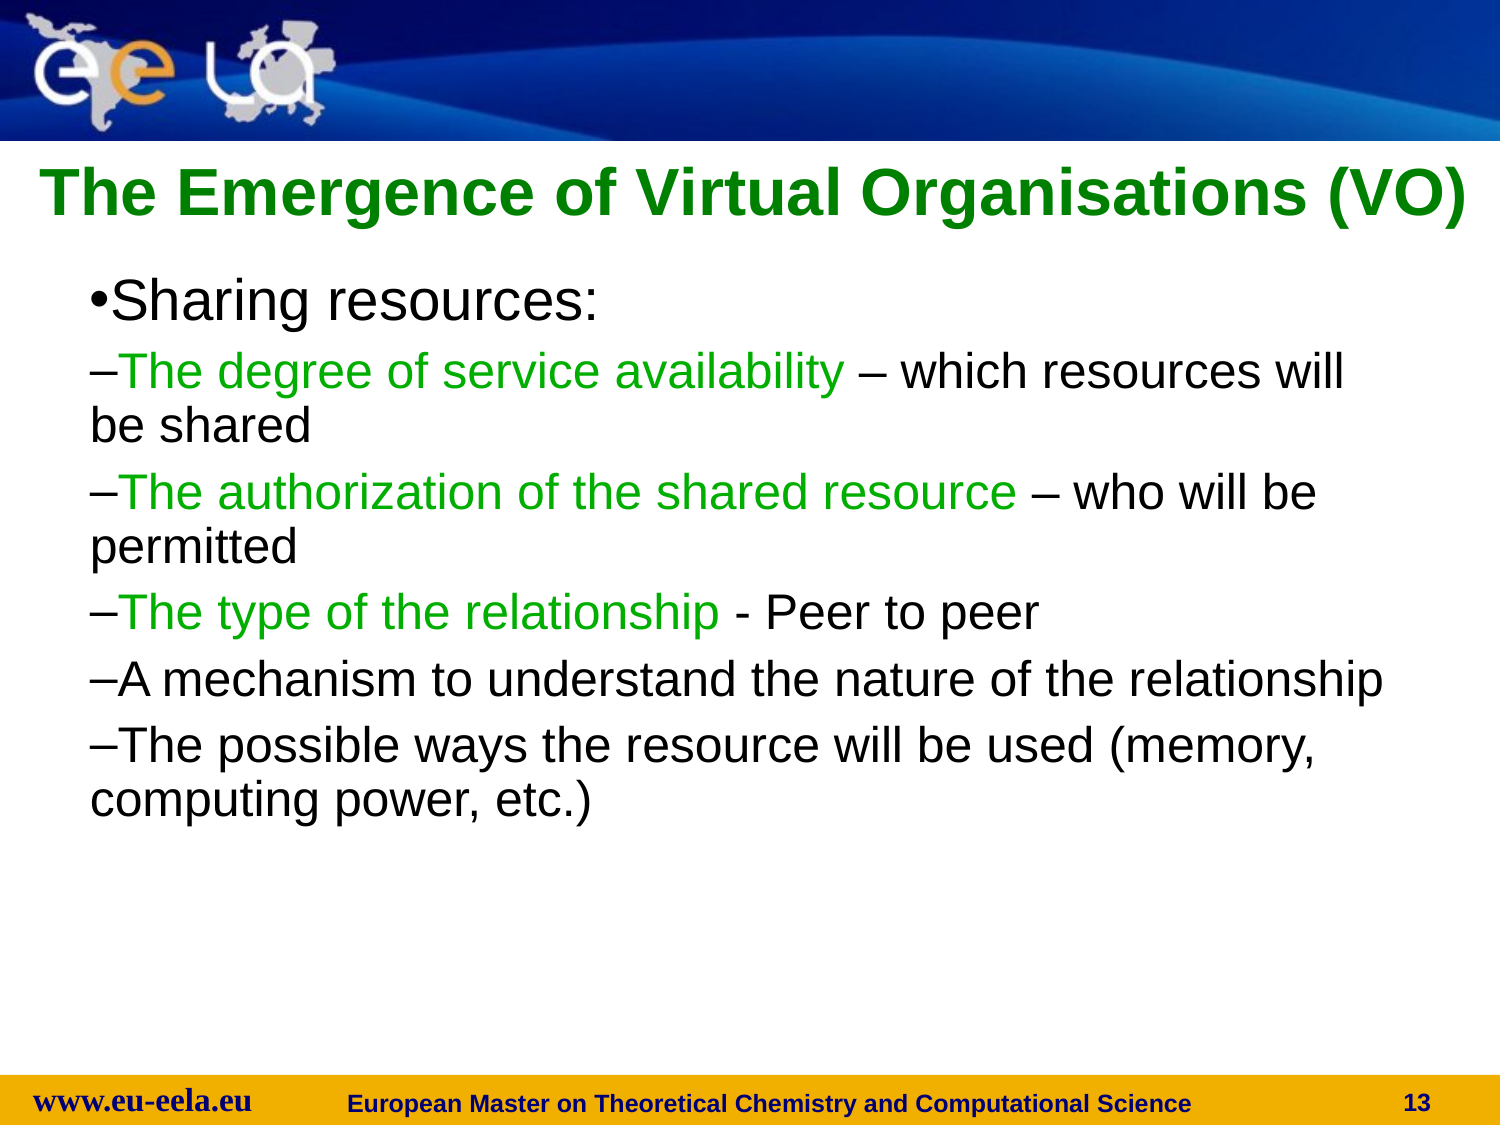

# The Emergence of Virtual Organisations (VO)
Sharing resources:
The degree of service availability – which resources will be shared
The authorization of the shared resource – who will be permitted
The type of the relationship - Peer to peer
A mechanism to understand the nature of the relationship
The possible ways the resource will be used (memory, computing power, etc.)
European Master on Theoretical Chemistry and Computational Science